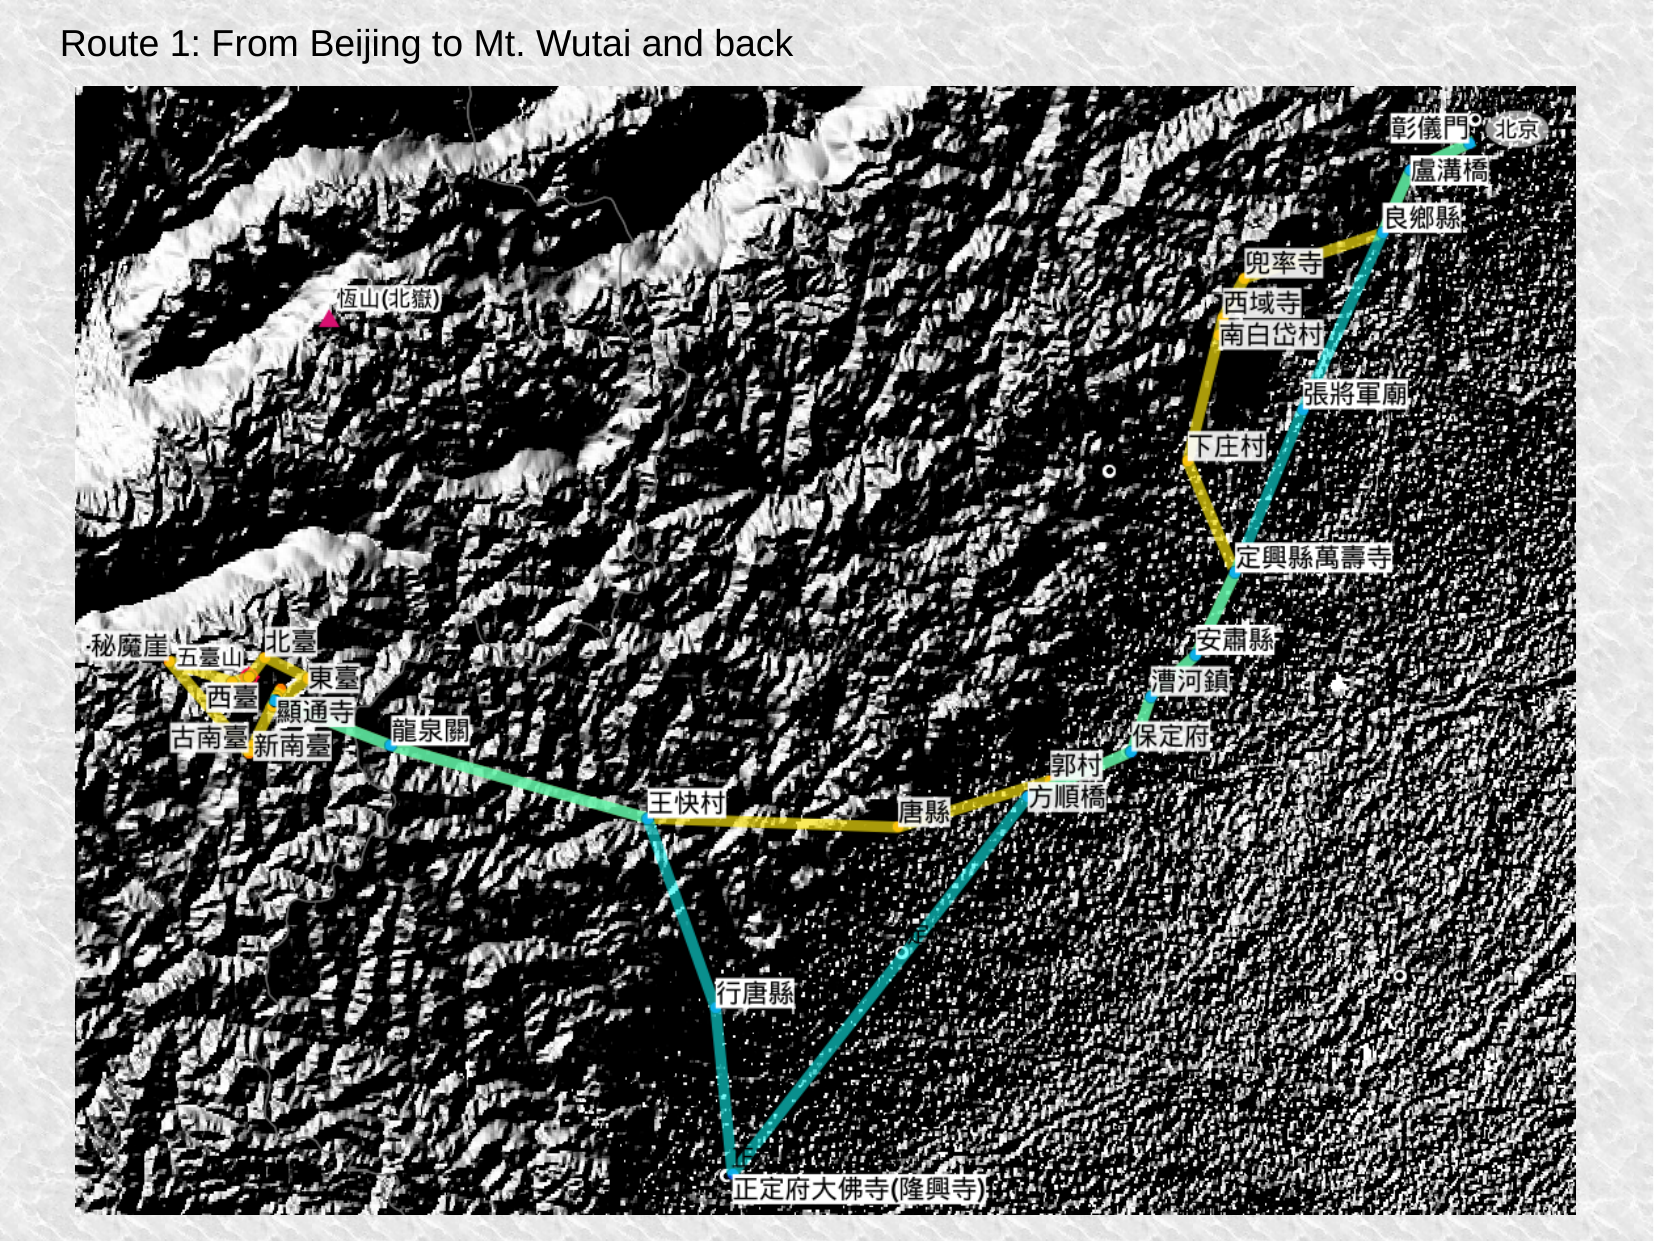

Route 1: From Beijing to Mt. Wutai and back